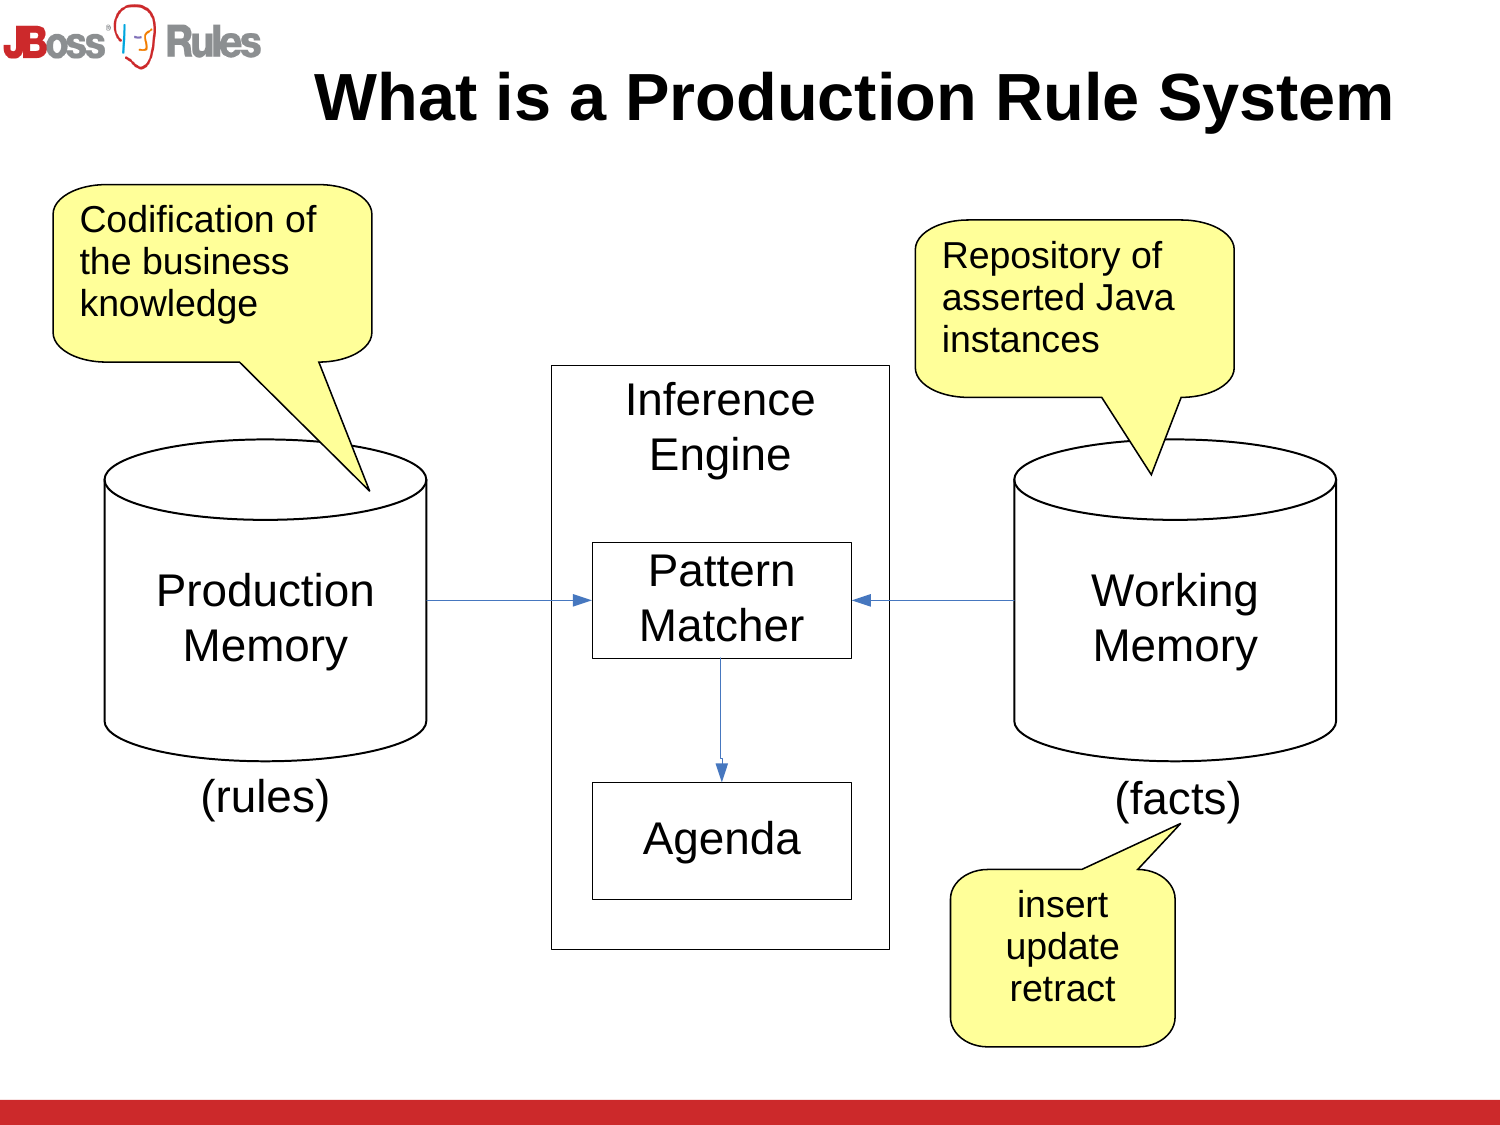

# What is a Production Rule System
Codification of the business knowledge
Repository of asserted Java instances
insert
update
retract